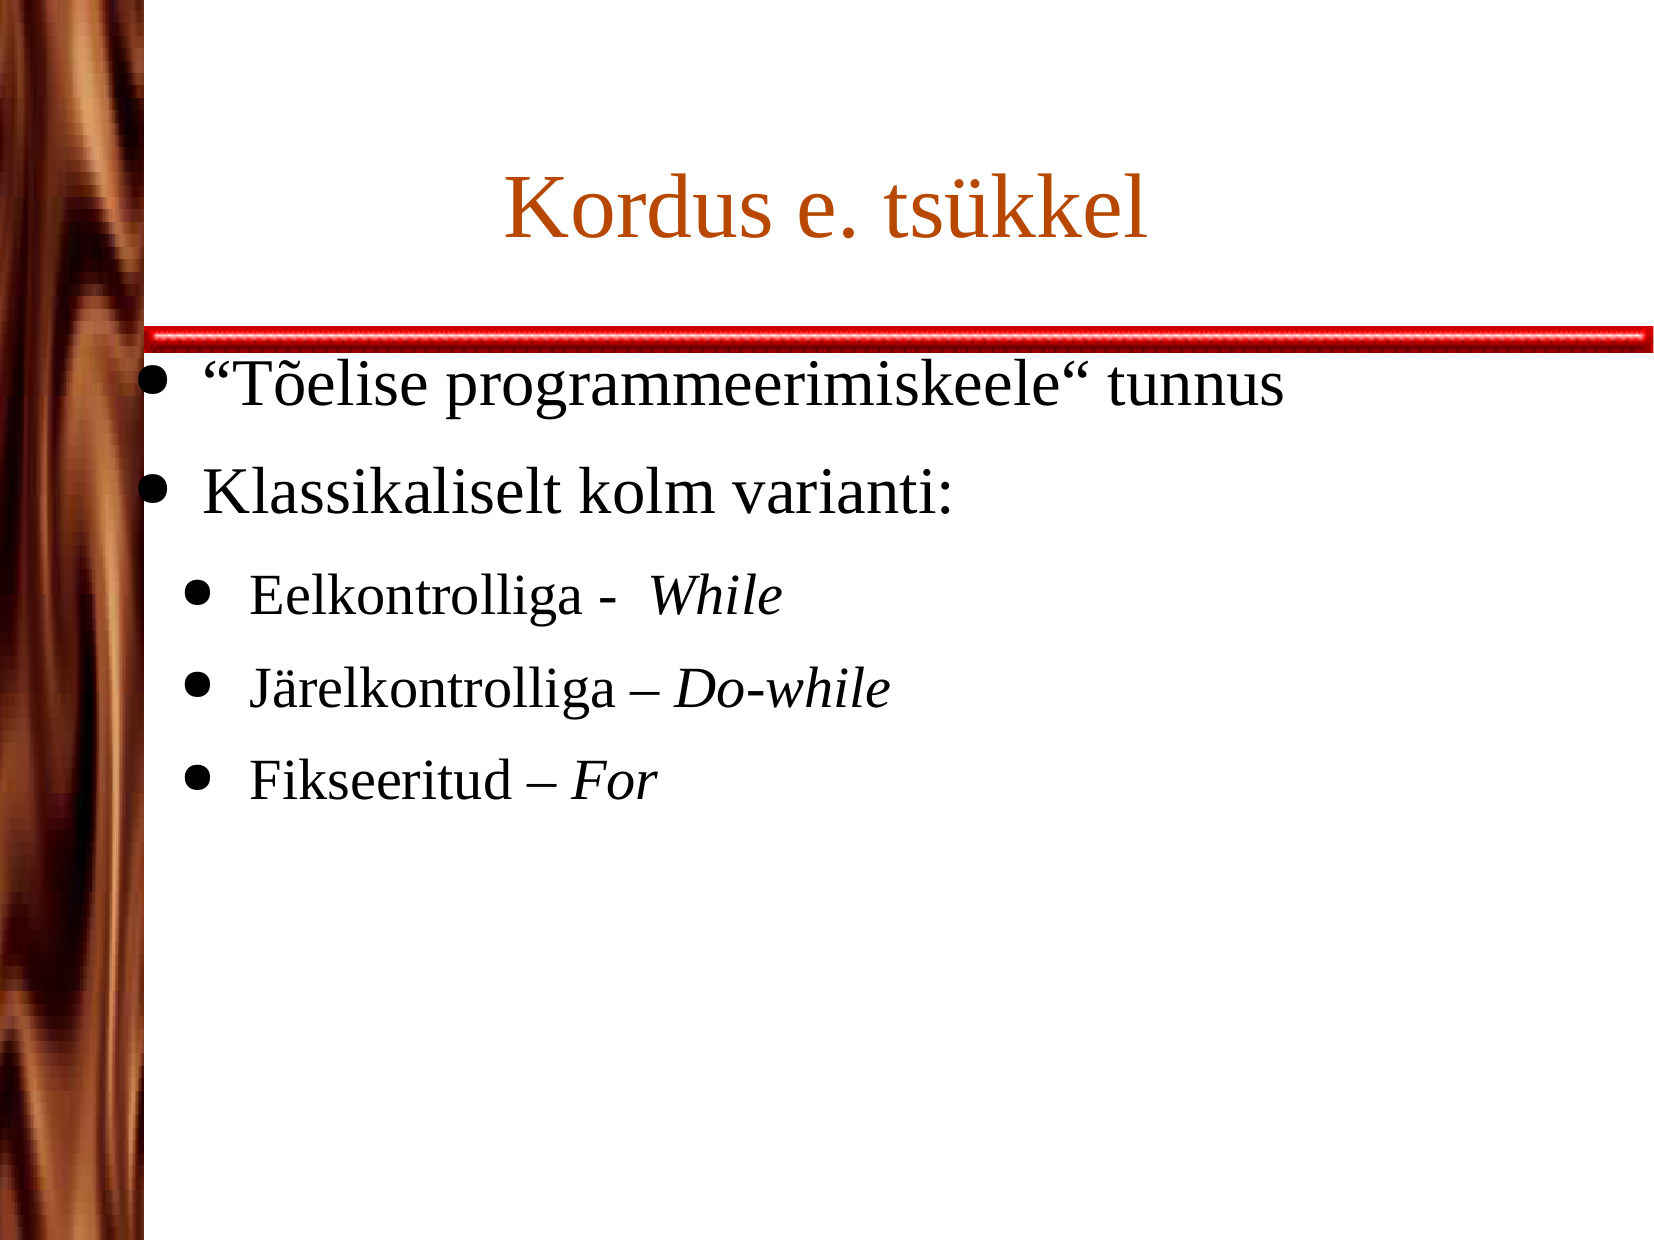

# Kordus e. tsükkel
“Tõelise programmeerimiskeele“ tunnus
Klassikaliselt kolm varianti:
Eelkontrolliga - While
Järelkontrolliga – Do-while
Fikseeritud – For